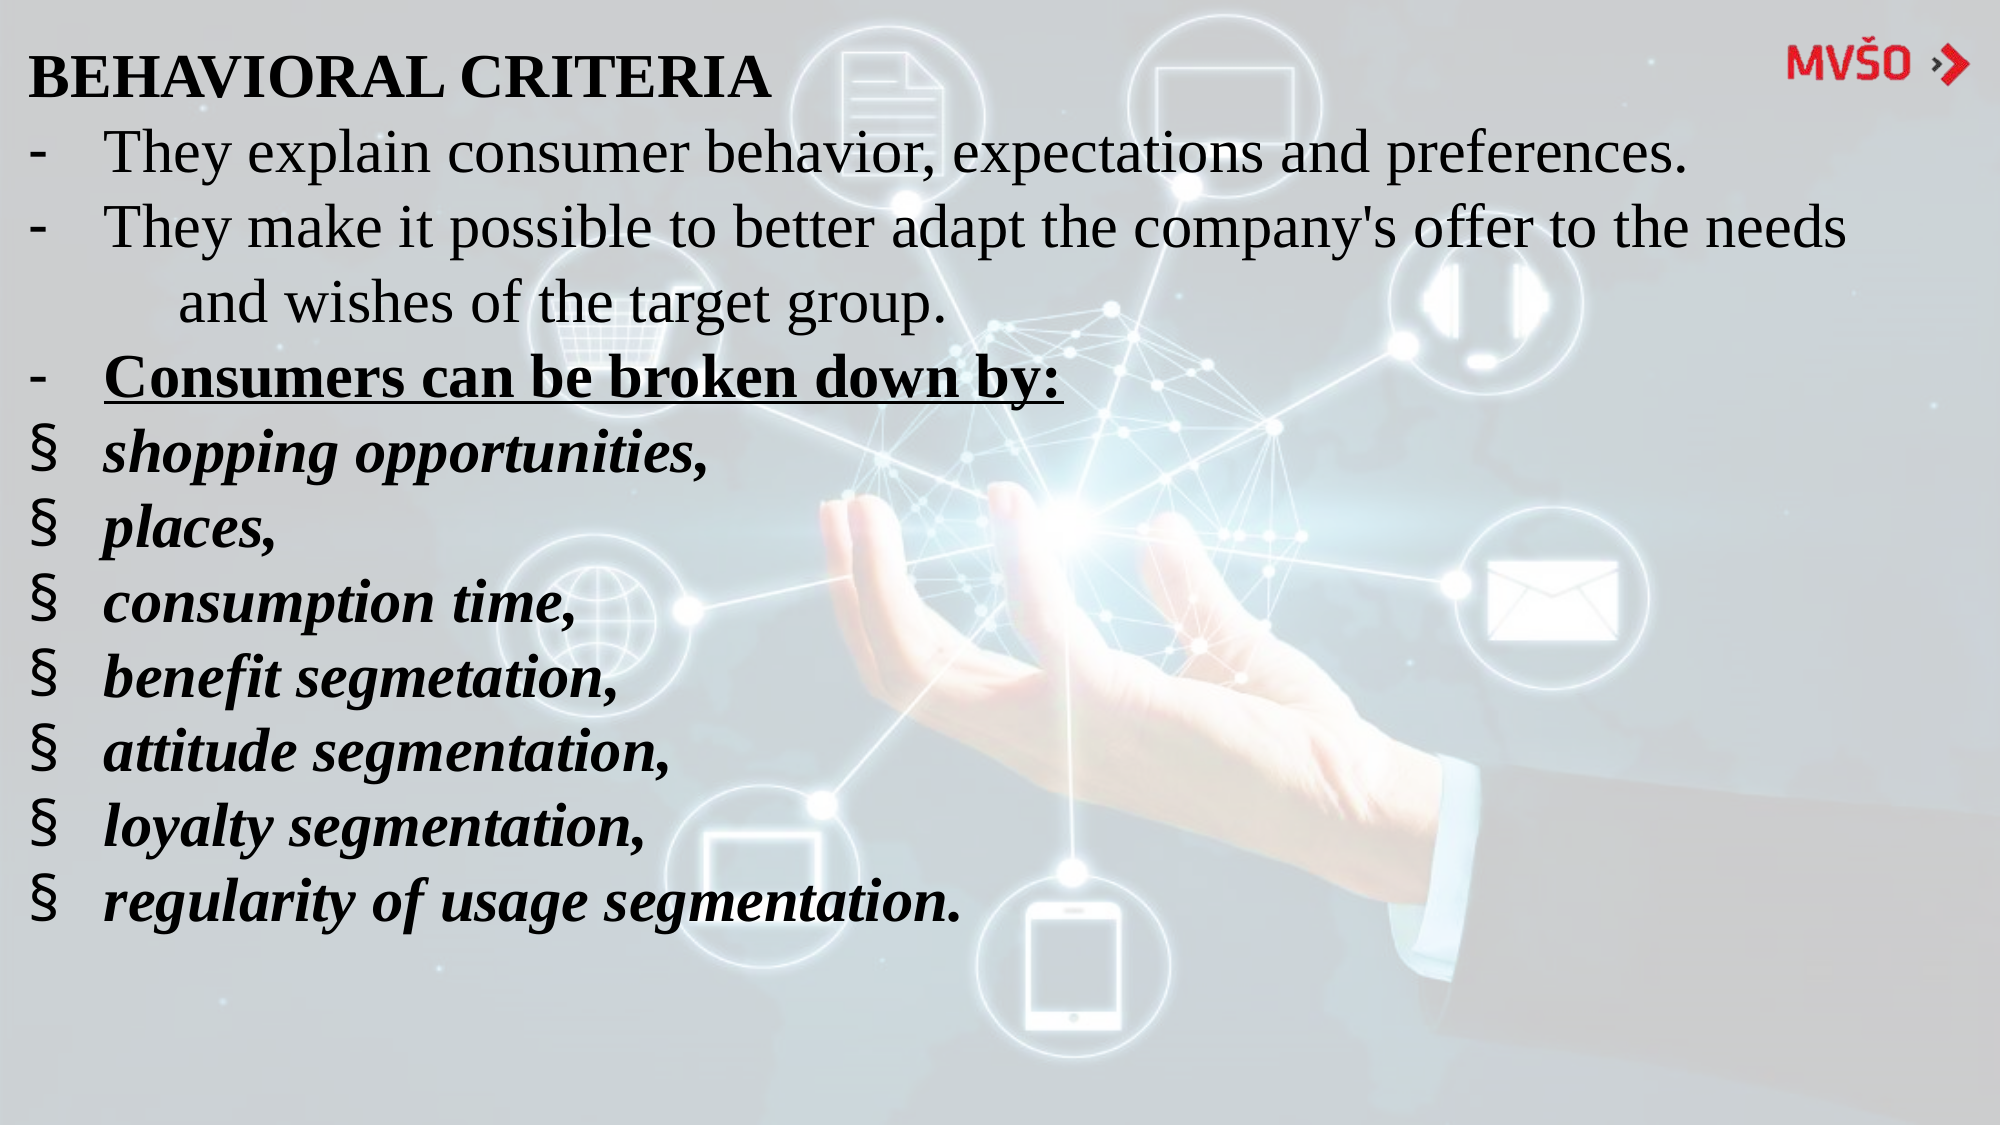

BEHAVIORAL CRITERIA
They explain consumer behavior, expectations and preferences.
They make it possible to better adapt the company's offer to the needs and wishes of the target group.
Consumers can be broken down by:
shopping opportunities,
places,
consumption time,
benefit segmetation,
attitude segmentation,
loyalty segmentation,
regularity of usage segmentation.